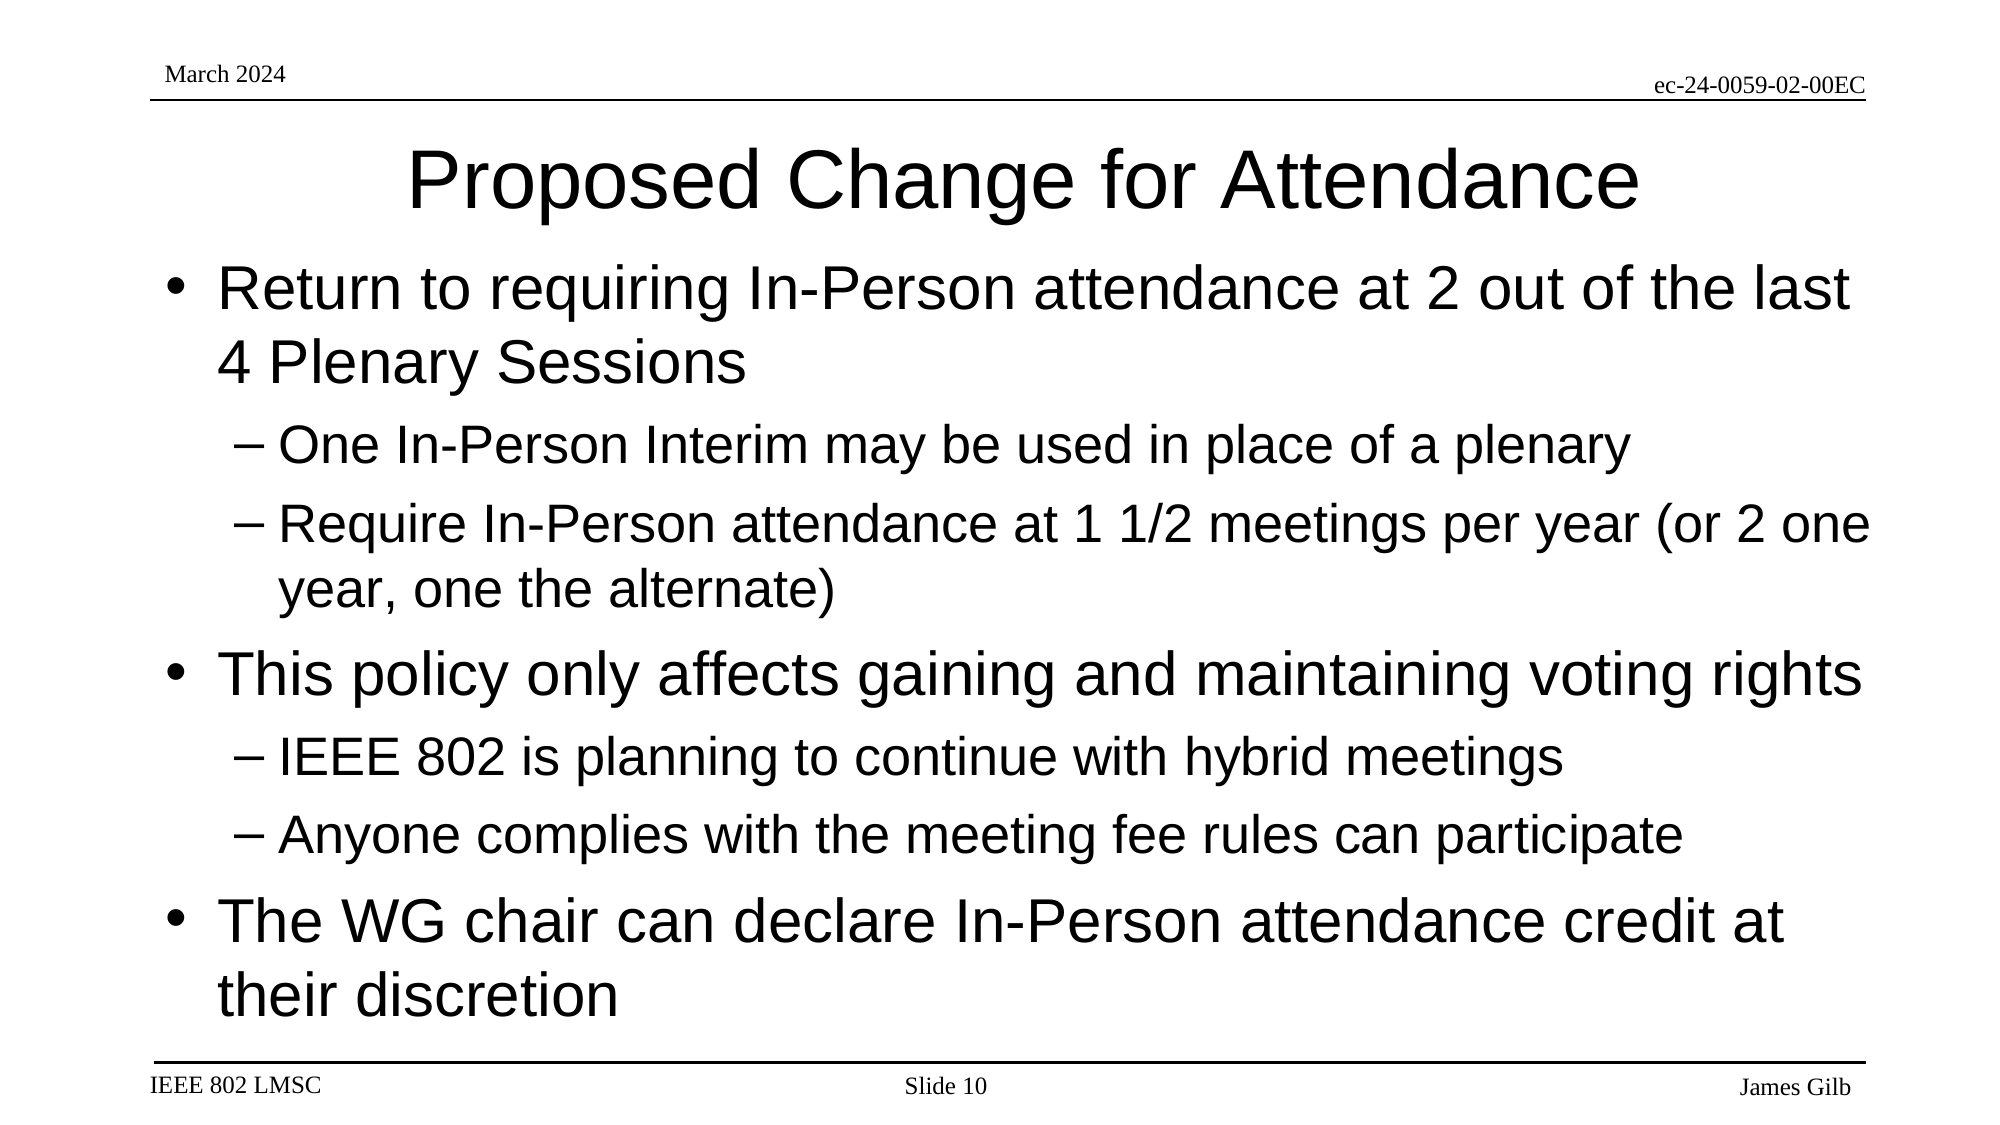

# Proposed Change for Attendance
Return to requiring In-Person attendance at 2 out of the last 4 Plenary Sessions
One In-Person Interim may be used in place of a plenary
Require In-Person attendance at 1 1/2 meetings per year (or 2 one year, one the alternate)
This policy only affects gaining and maintaining voting rights
IEEE 802 is planning to continue with hybrid meetings
Anyone complies with the meeting fee rules can participate
The WG chair can declare In-Person attendance credit at their discretion
10